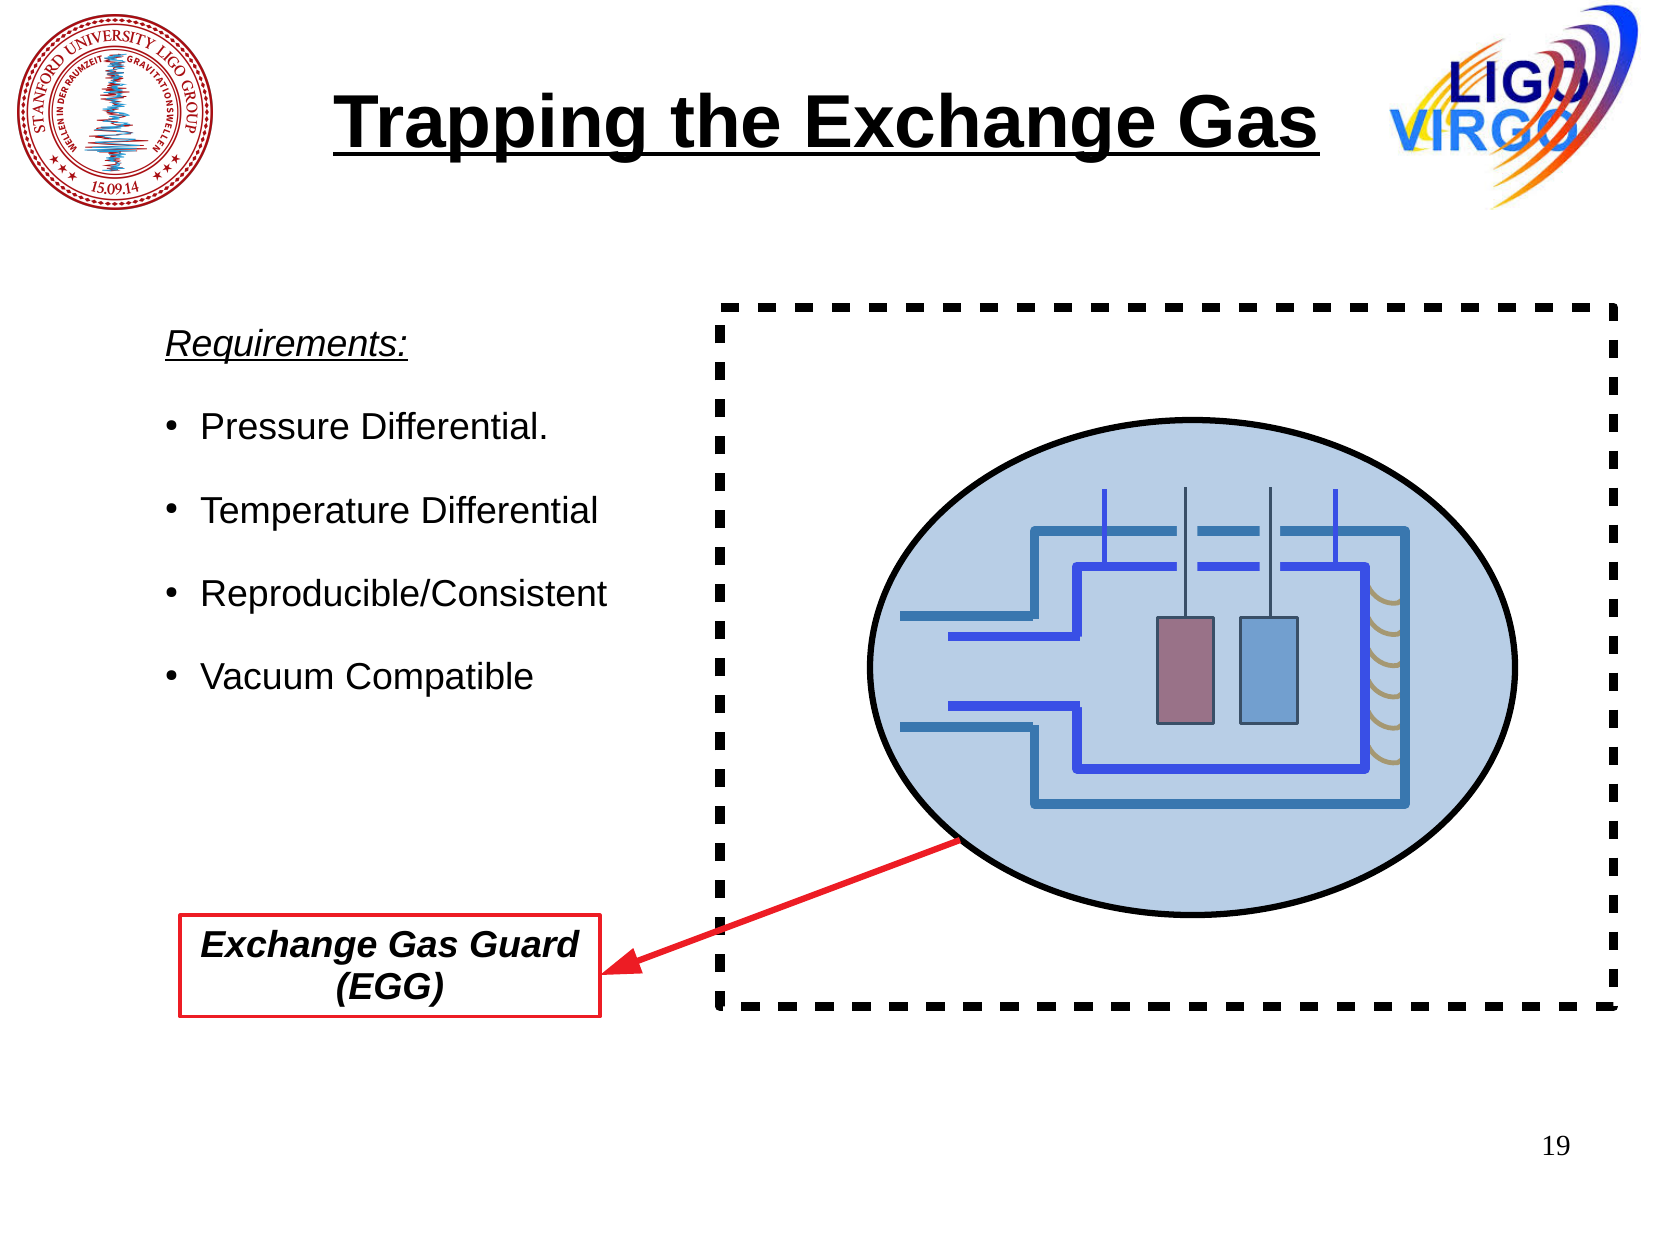

# Trapping the Exchange Gas
Requirements:
Pressure Differential.
Temperature Differential
Reproducible/Consistent
Vacuum Compatible
Exchange Gas Guard
(EGG)
19